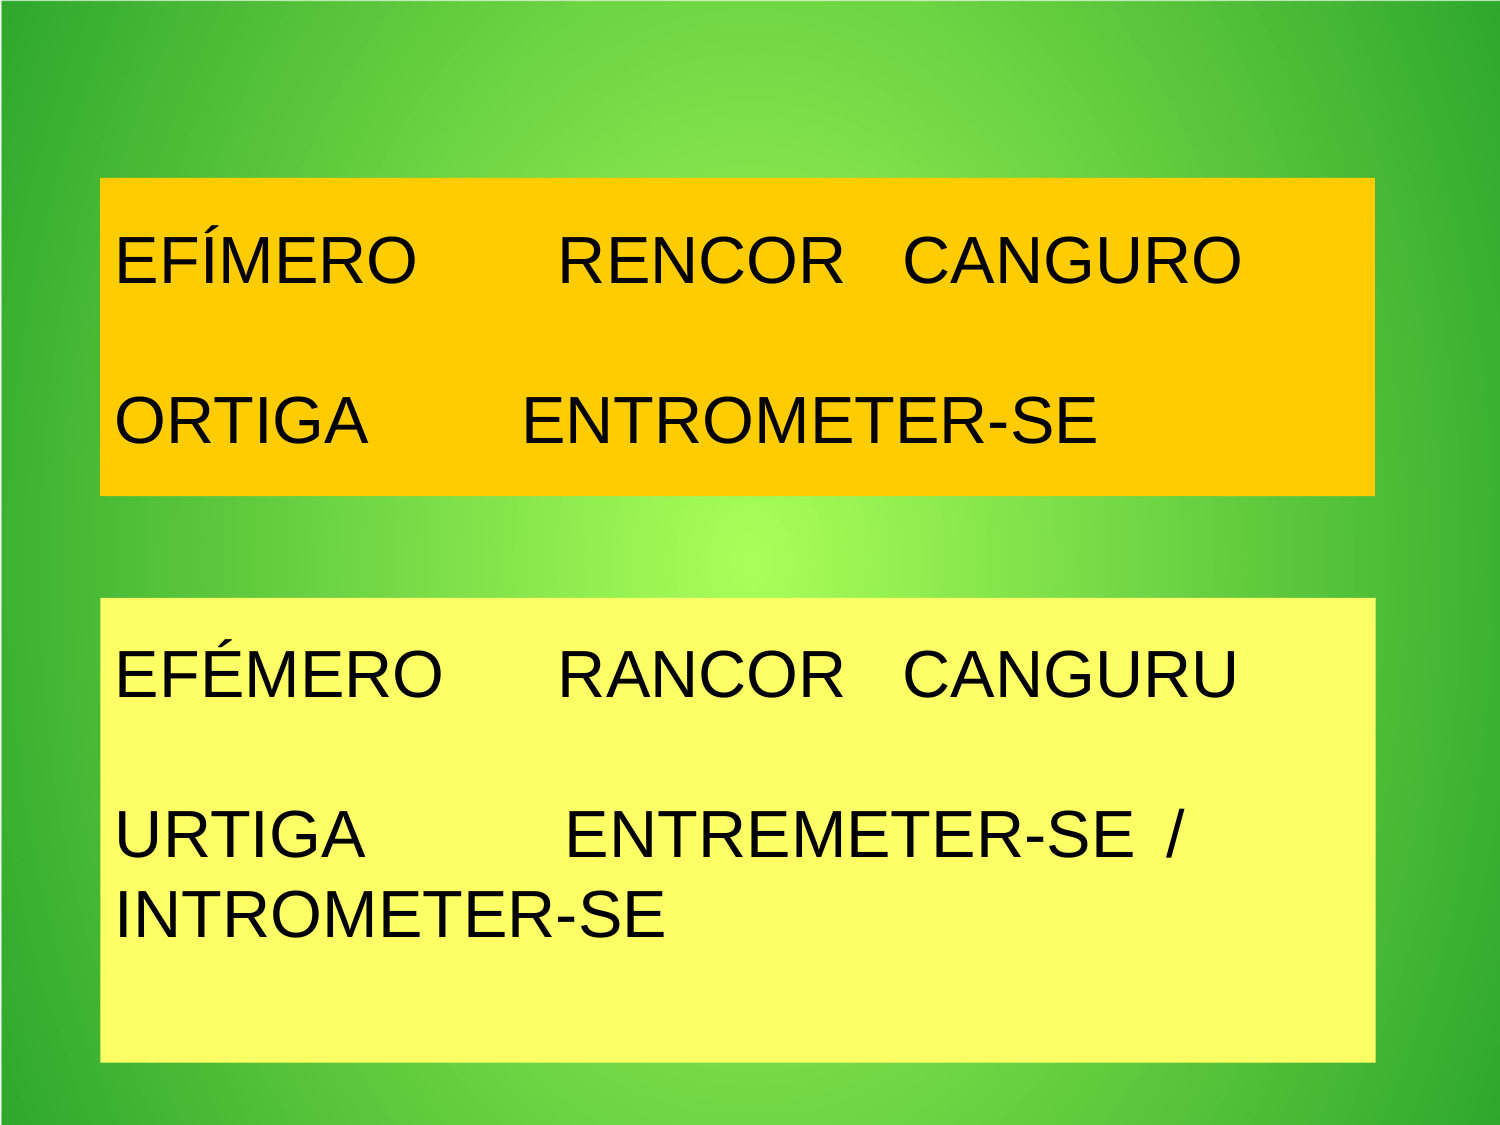

EFÍMERO		RENCOR CANGURO
ORTIGA		 ENTROMETER-SE
EFÉMERO		RANCOR CANGURU
URTIGA ENTREMETER-SE	 / INTROMETER-SE